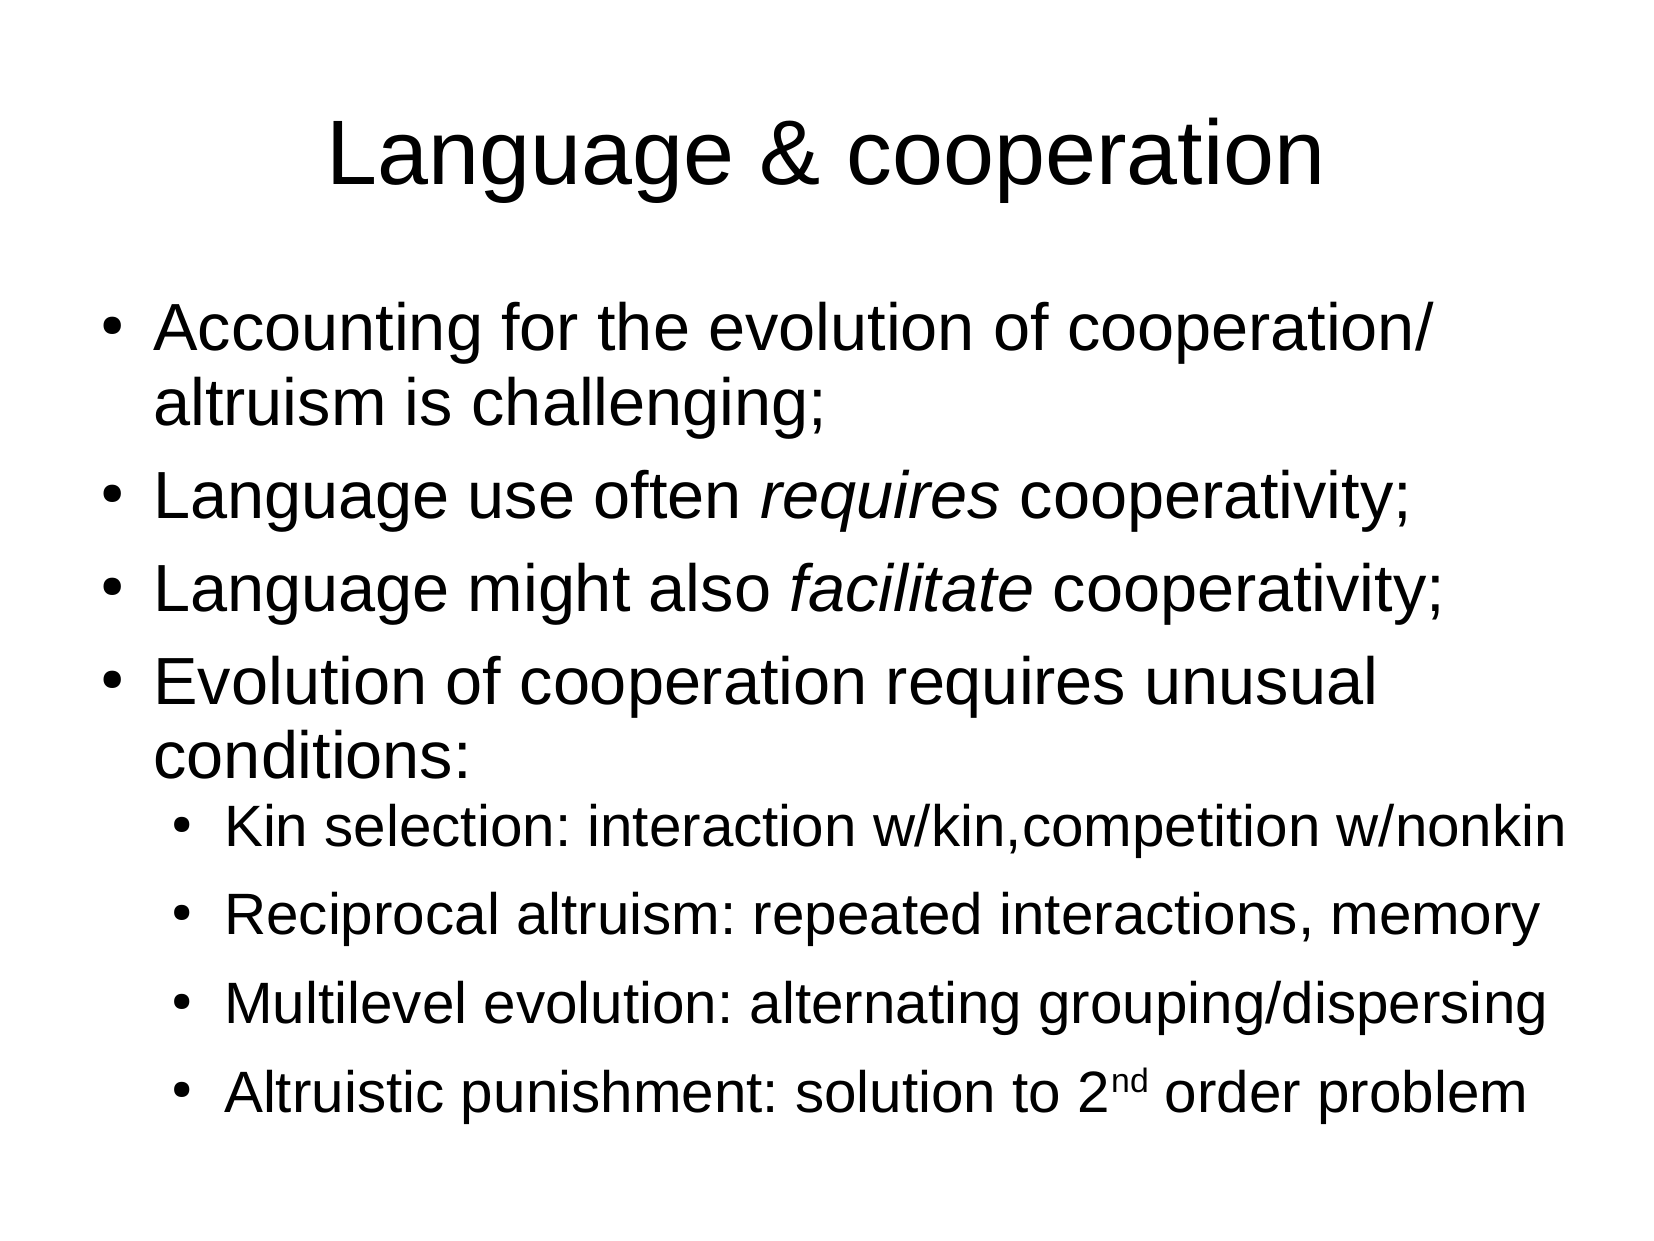

# Language & cooperation
Accounting for the evolution of cooperation/ altruism is challenging;
Language use often requires cooperativity;
Language might also facilitate cooperativity;
Evolution of cooperation requires unusual conditions:
Kin selection: interaction w/kin,competition w/nonkin
Reciprocal altruism: repeated interactions, memory
Multilevel evolution: alternating grouping/dispersing
Altruistic punishment: solution to 2nd order problem